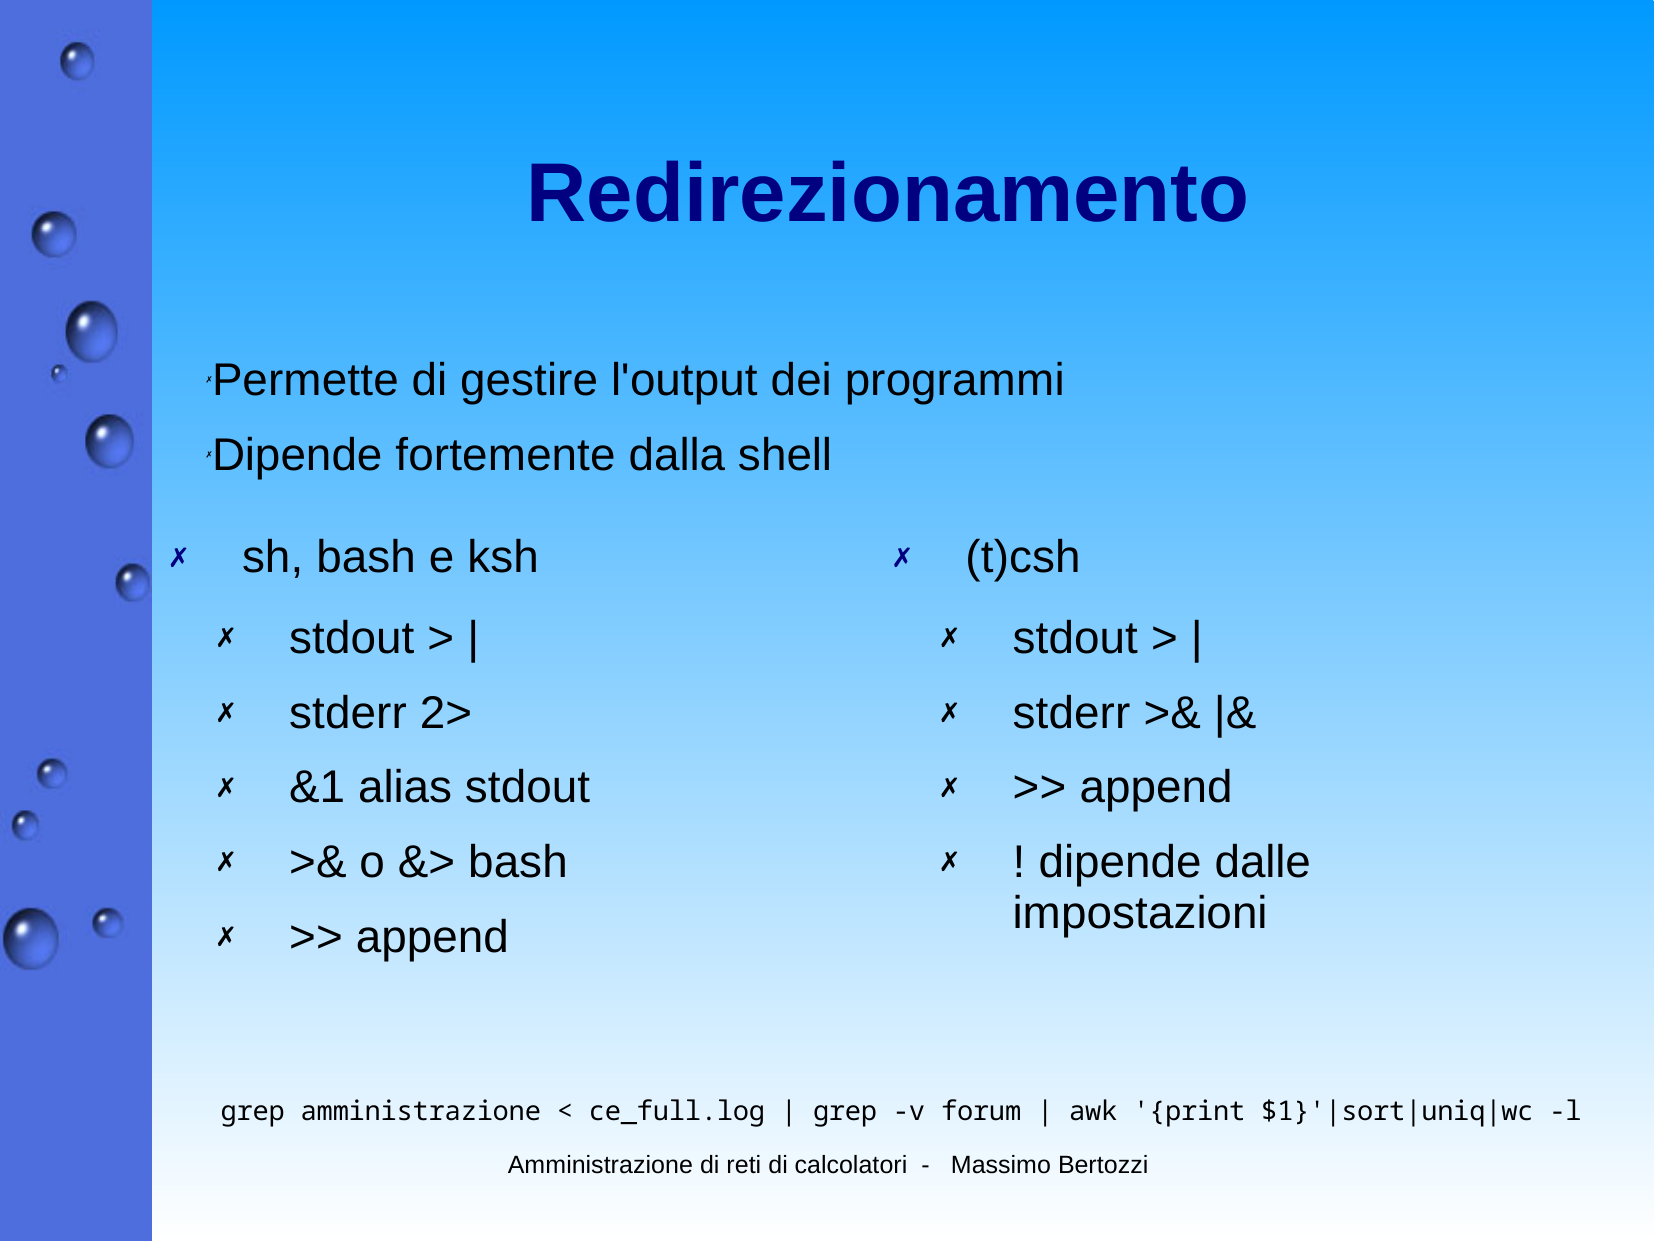

# Redirezionamento
Permette di gestire l'output dei programmi
Dipende fortemente dalla shell
sh, bash e ksh
stdout > |
stderr 2>
&1 alias stdout
>& o &> bash
>> append
(t)csh
stdout > |
stderr >& |&
>> append
! dipende dalle impostazioni
grep amministrazione < ce_full.log | grep -v forum | awk '{print $1}'|sort|uniq|wc -l